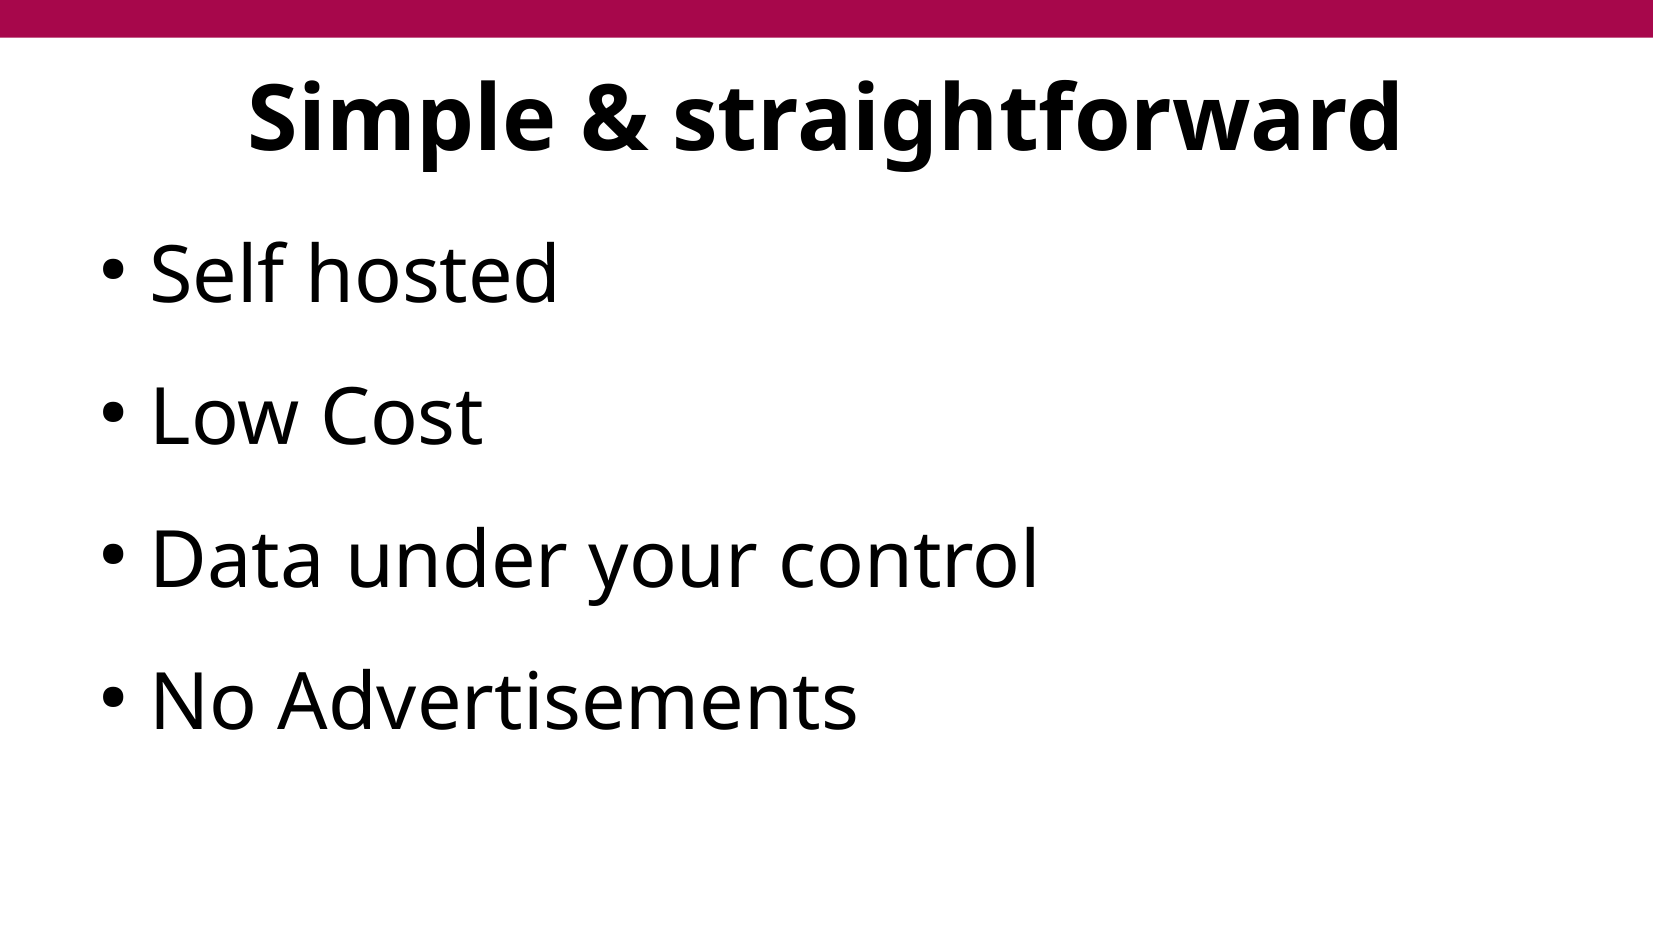

# Simple & straightforward
Self hosted
Low Cost
Data under your control
No Advertisements